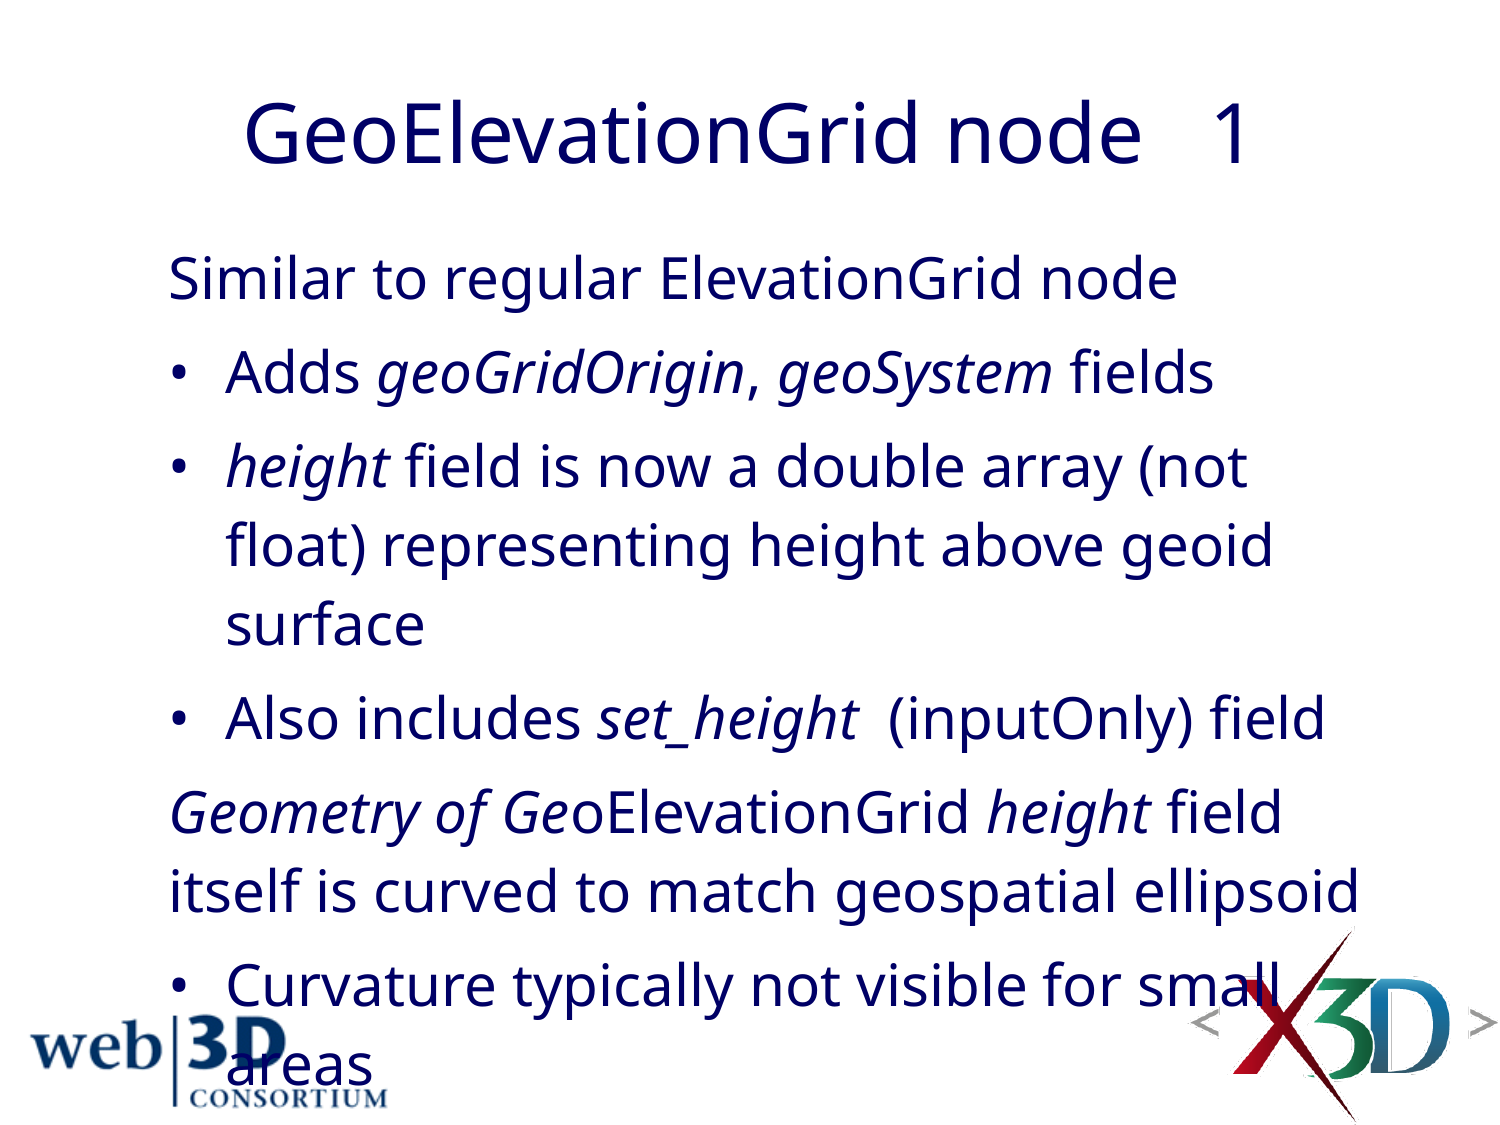

# GeoElevationGrid node 1
Similar to regular ElevationGrid node
Adds geoGridOrigin, geoSystem fields
height field is now a double array (not float) representing height above geoid surface
Also includes set_height (inputOnly) field
Geometry of GeoElevationGrid height field itself is curved to match geospatial ellipsoid
Curvature typically not visible for small areas
Nevertheless holds accurate for large areas, including definition of a full globe!